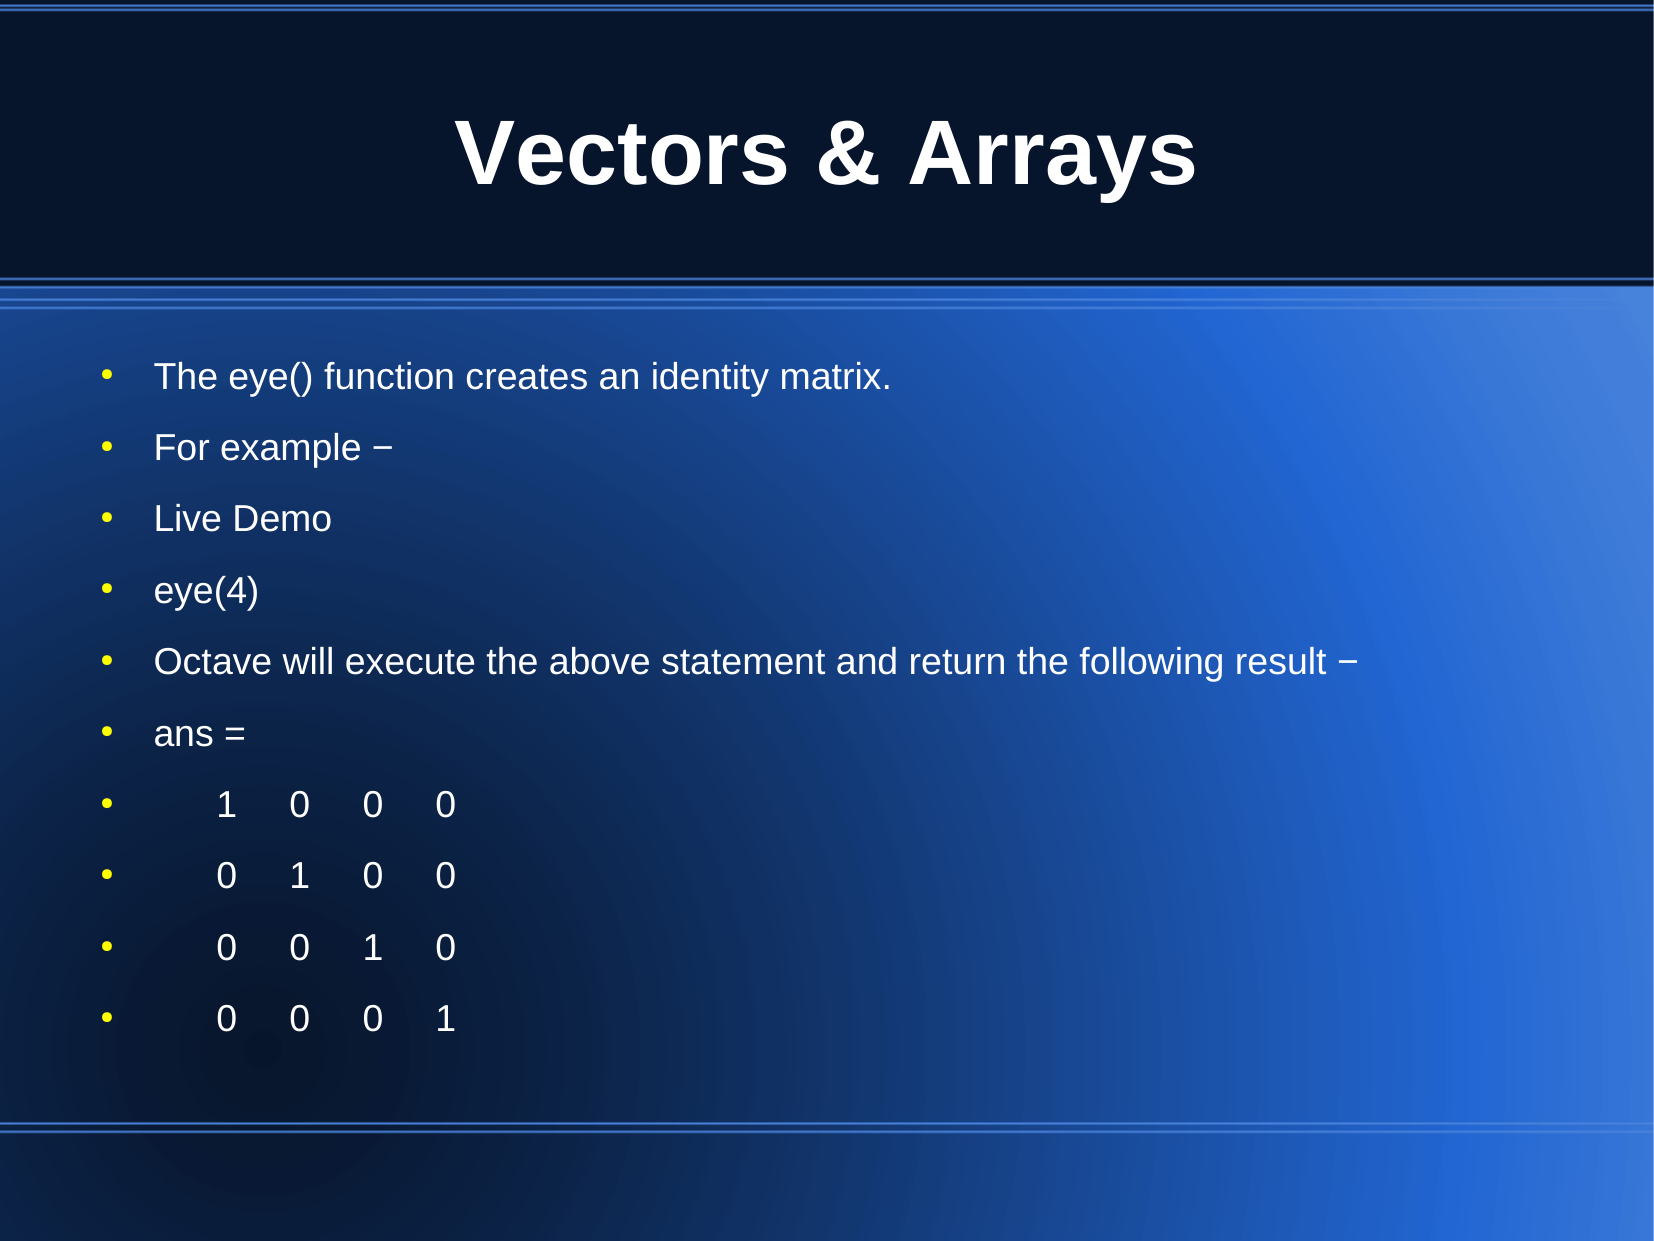

# Vectors & Arrays
The eye() function creates an identity matrix.
For example −
Live Demo
eye(4)
Octave will execute the above statement and return the following result −
ans =
 1 0 0 0
 0 1 0 0
 0 0 1 0
 0 0 0 1